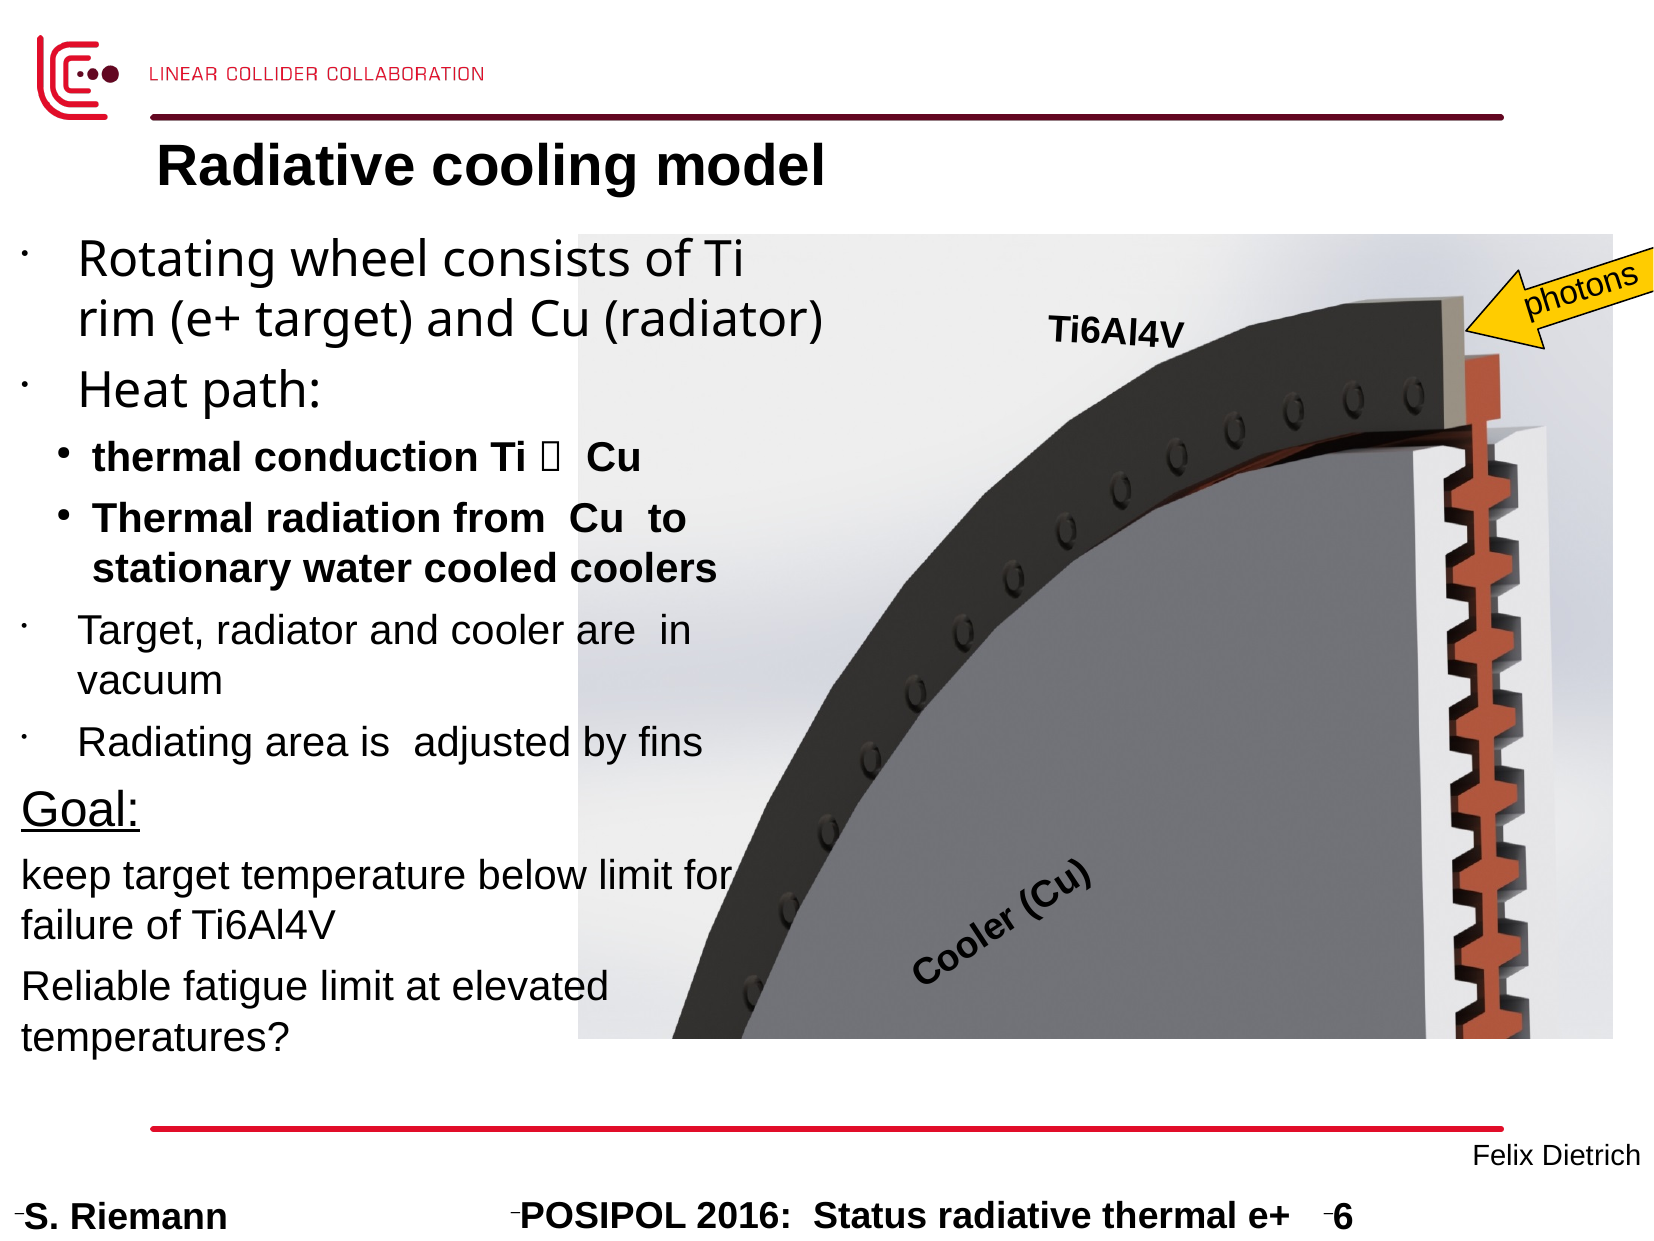

Radiative cooling model
Rotating wheel consists of Ti rim (e+ target) and Cu (radiator)
Heat path:
thermal conduction Ti  Cu
Thermal radiation from Cu to stationary water cooled coolers
Target, radiator and cooler are in vacuum
Radiating area is adjusted by fins
Goal:
keep target temperature below limit for failure of Ti6Al4V
Reliable fatigue limit at elevated temperatures?
photons
Ti6Al4V
Cooler (Cu)
Felix Dietrich
POSIPOL 2016: Status radiative thermal e+ target cooling
S. Riemann